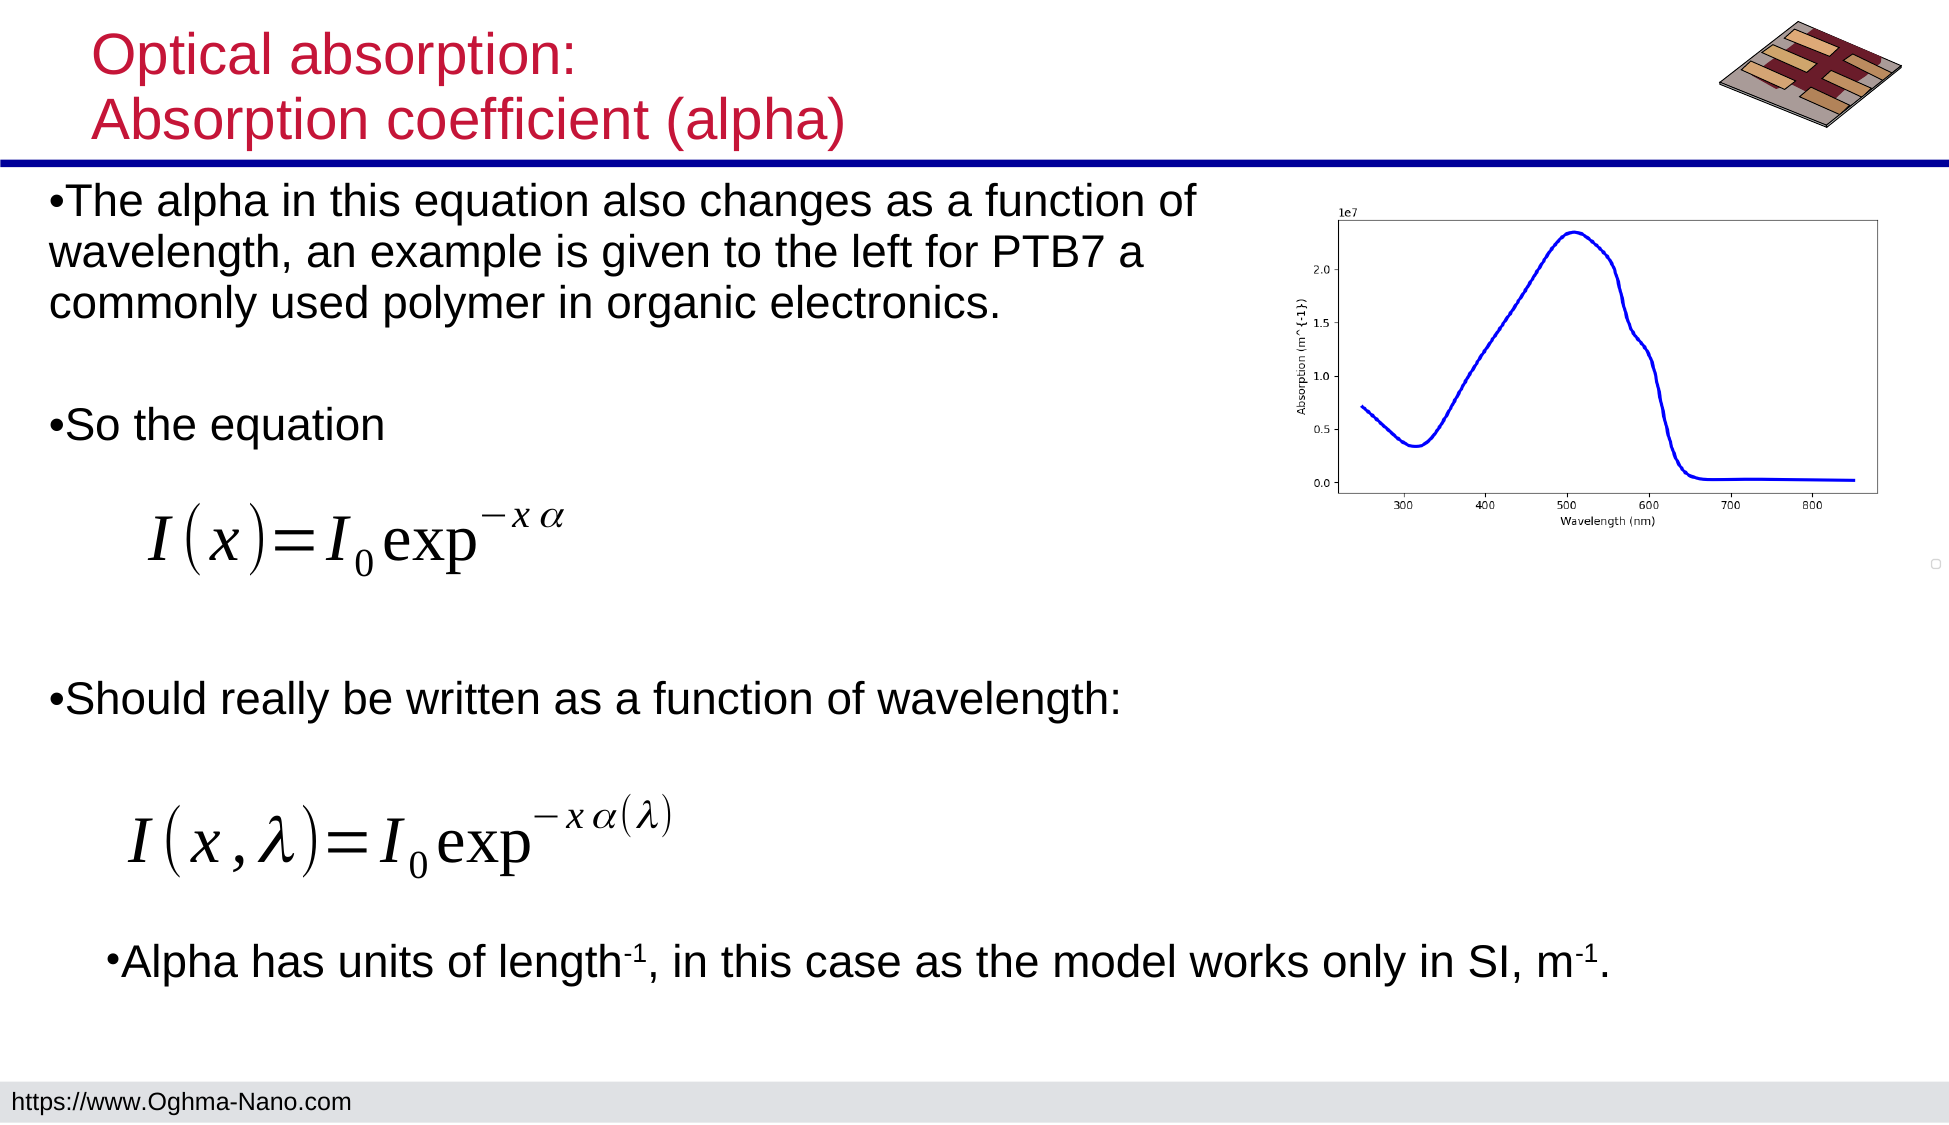

# Optical absorption: Absorption coefficient (alpha)
The alpha in this equation also changes as a function of wavelength, an example is given to the left for PTB7 a commonly used polymer in organic electronics.
So the equation
Should really be written as a function of wavelength:
Alpha has units of length-1, in this case as the model works only in SI, m-1.